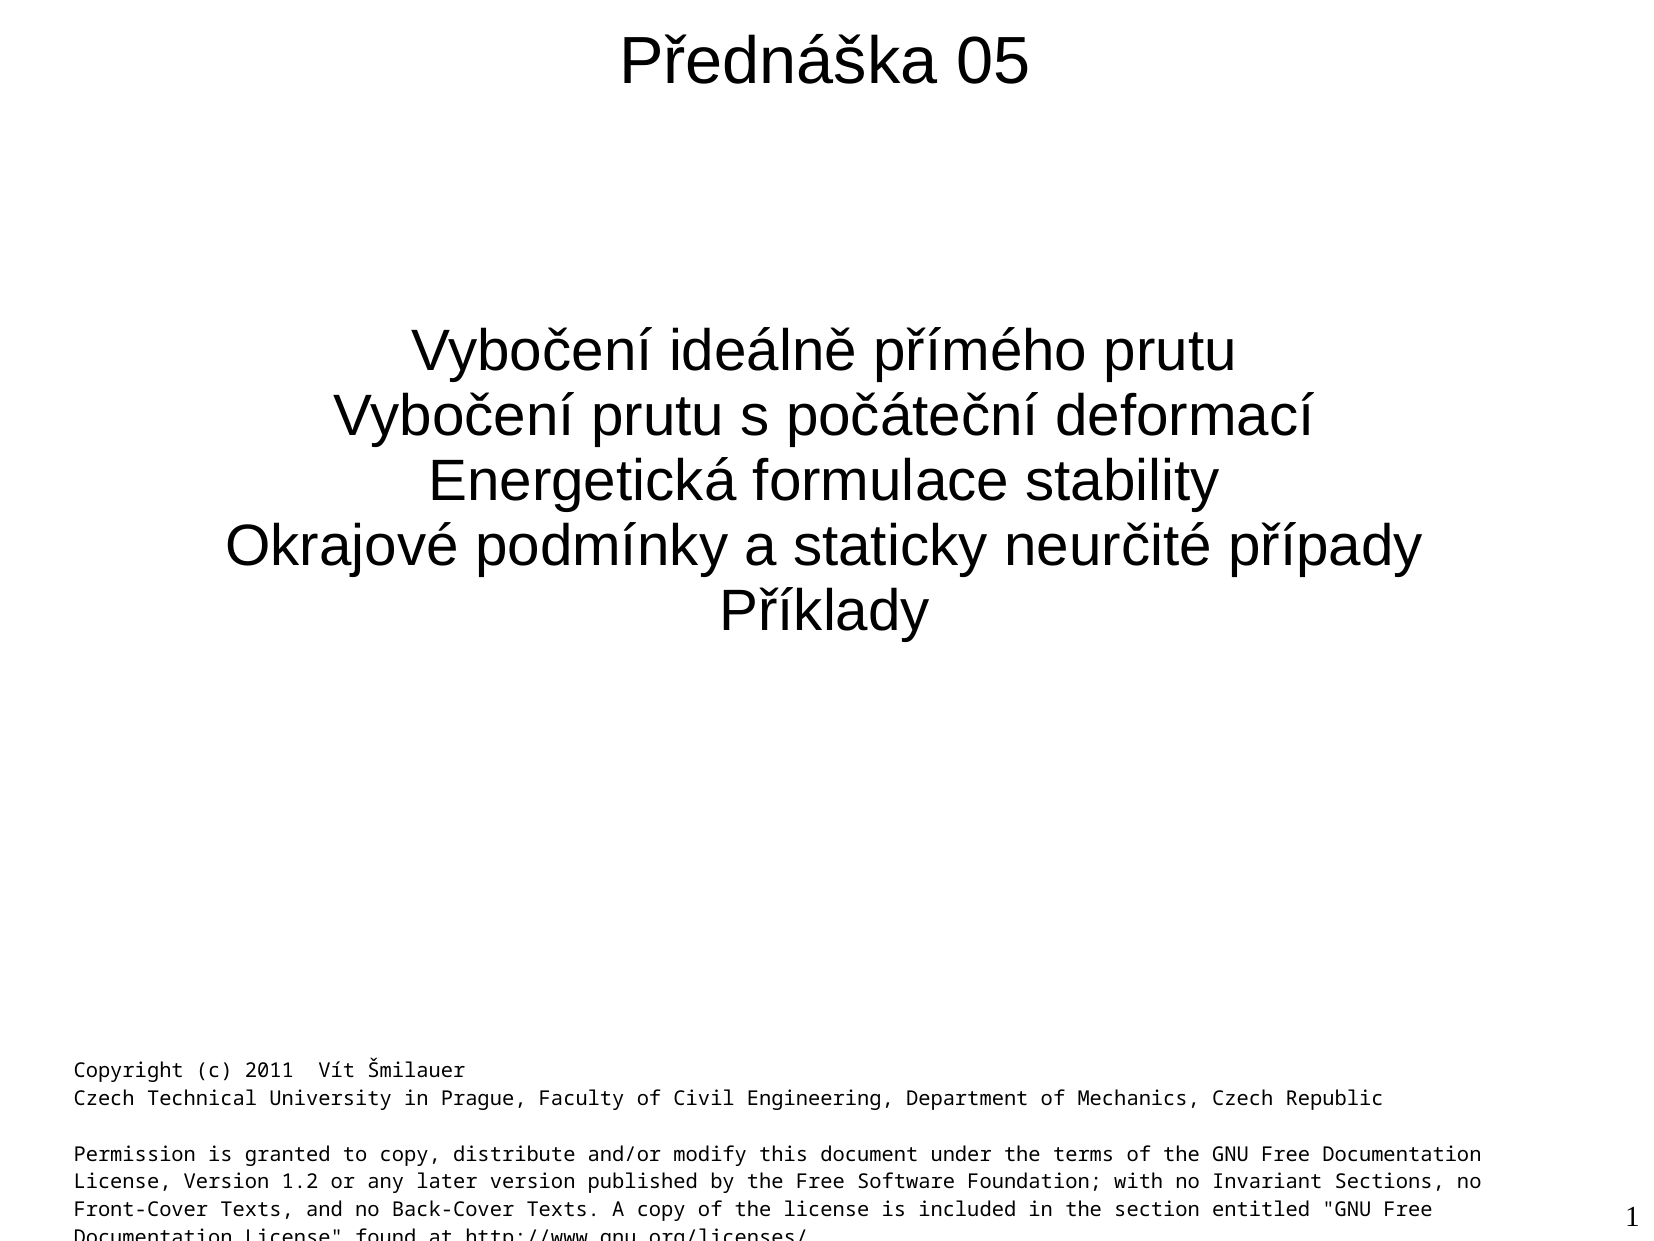

# Přednáška 05
Vybočení ideálně přímého prutu
Vybočení prutu s počáteční deformací
Energetická formulace stability
Okrajové podmínky a staticky neurčité případy
Příklady
Copyright (c) 2011 Vít Šmilauer
Czech Technical University in Prague, Faculty of Civil Engineering, Department of Mechanics, Czech Republic
Permission is granted to copy, distribute and/or modify this document under the terms of the GNU Free Documentation License, Version 1.2 or any later version published by the Free Software Foundation; with no Invariant Sections, no Front-Cover Texts, and no Back-Cover Texts. A copy of the license is included in the section entitled "GNU Free Documentation License" found at http://www.gnu.org/licenses/
1